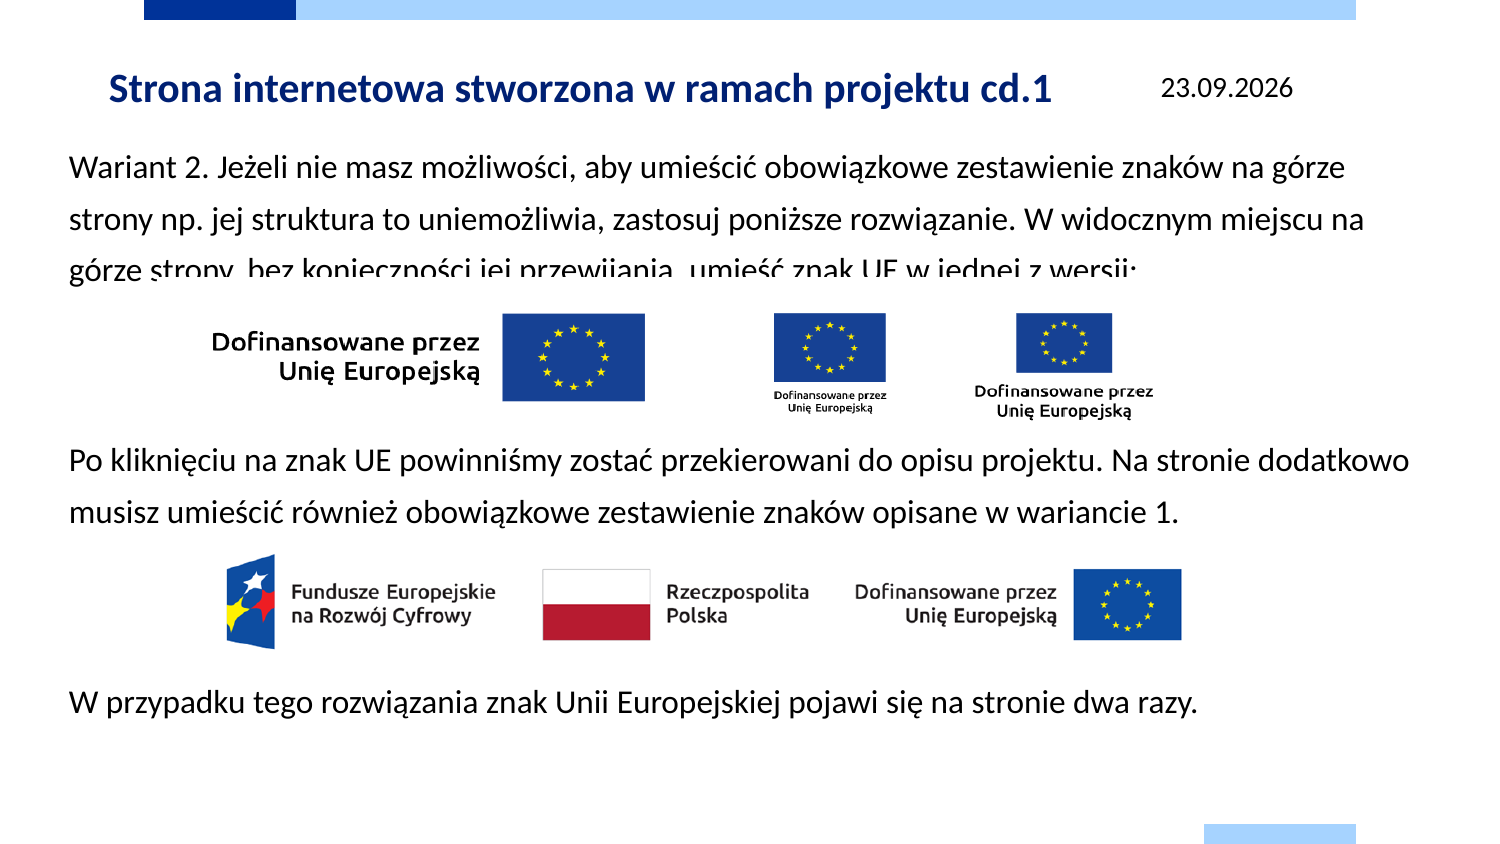

# Strona internetowa stworzona w ramach projektu cd.1
Wariant 2. Jeżeli nie masz możliwości, aby umieścić obowiązkowe zestawienie znaków na górze strony np. jej struktura to uniemożliwia, zastosuj poniższe rozwiązanie. W widocznym miejscu na górze strony, bez konieczności jej przewijania, umieść znak UE w jednej z wersji:
Po kliknięciu na znak UE powinniśmy zostać przekierowani do opisu projektu. Na stronie dodatkowo musisz umieścić również obowiązkowe zestawienie znaków opisane w wariancie 1.
W przypadku tego rozwiązania znak Unii Europejskiej pojawi się na stronie dwa razy.